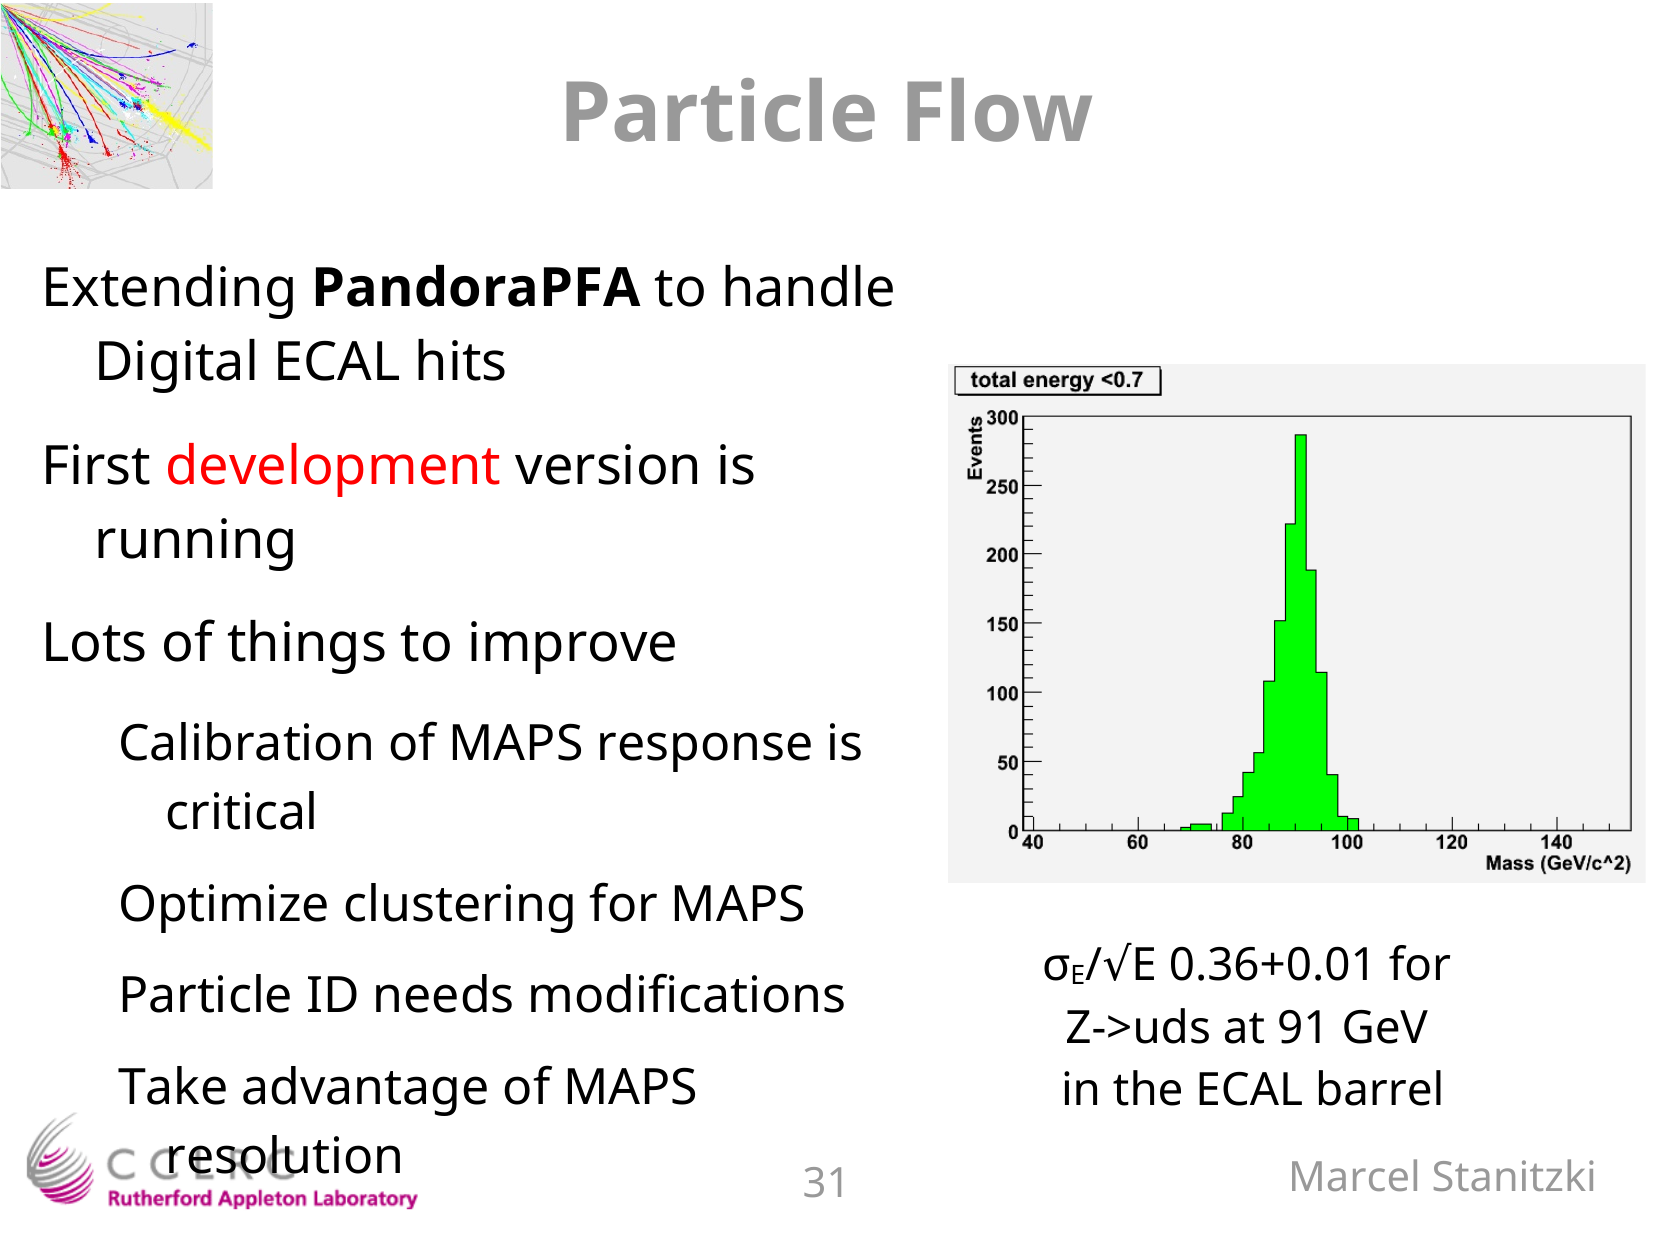

# Particle Flow
Extending PandoraPFA to handle Digital ECAL hits
First development version is running
Lots of things to improve
Calibration of MAPS response is critical
Optimize clustering for MAPS
Particle ID needs modifications
Take advantage of MAPS resolution
σE/√E 0.36+0.01 for
Z->uds at 91 GeV
in the ECAL barrel